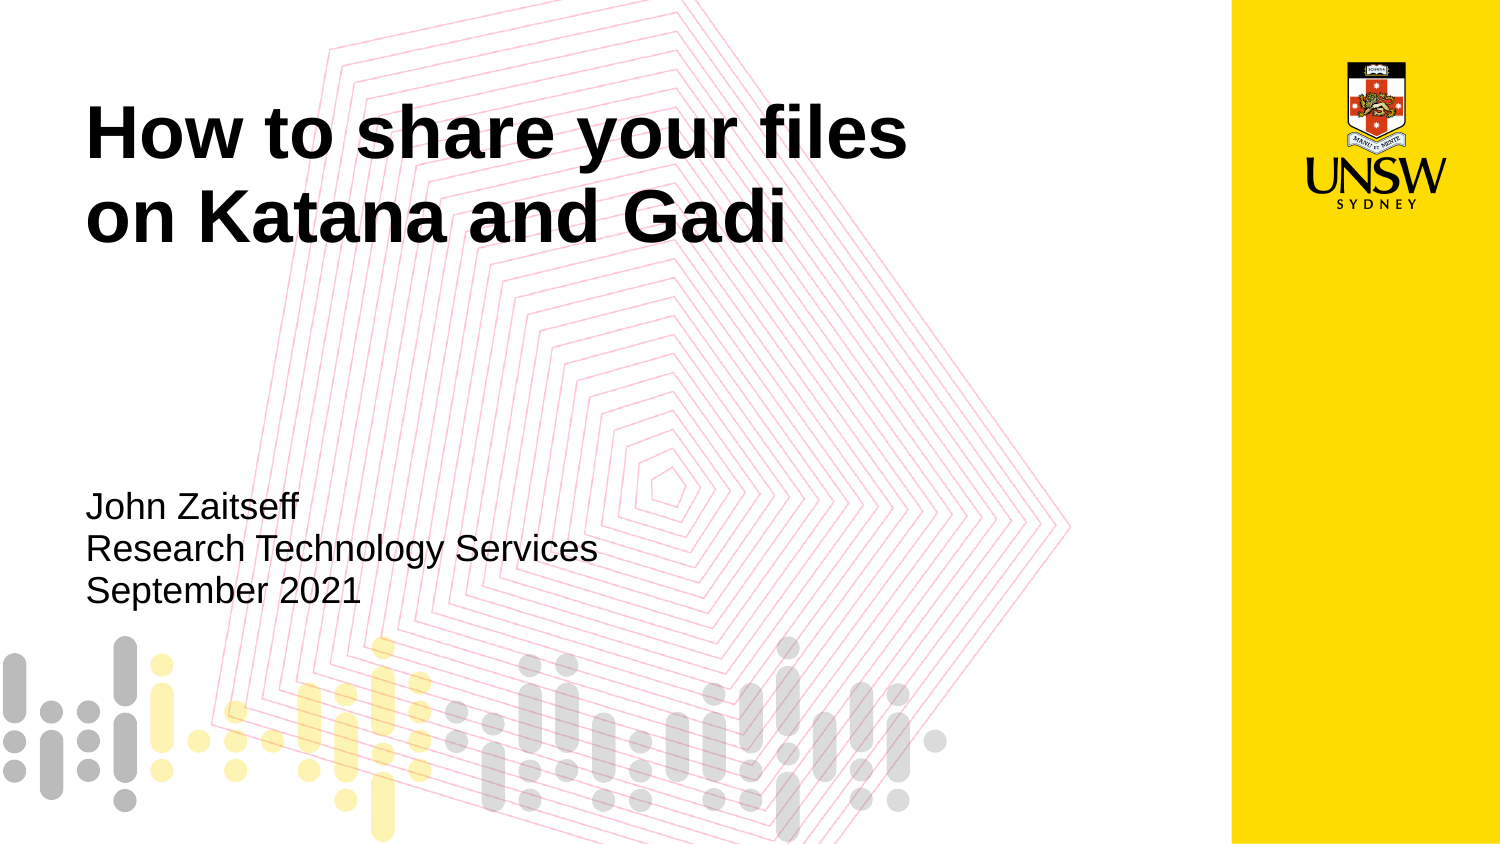

How to share your files
on Katana and Gadi
John Zaitseff
Research Technology Services
September 2021